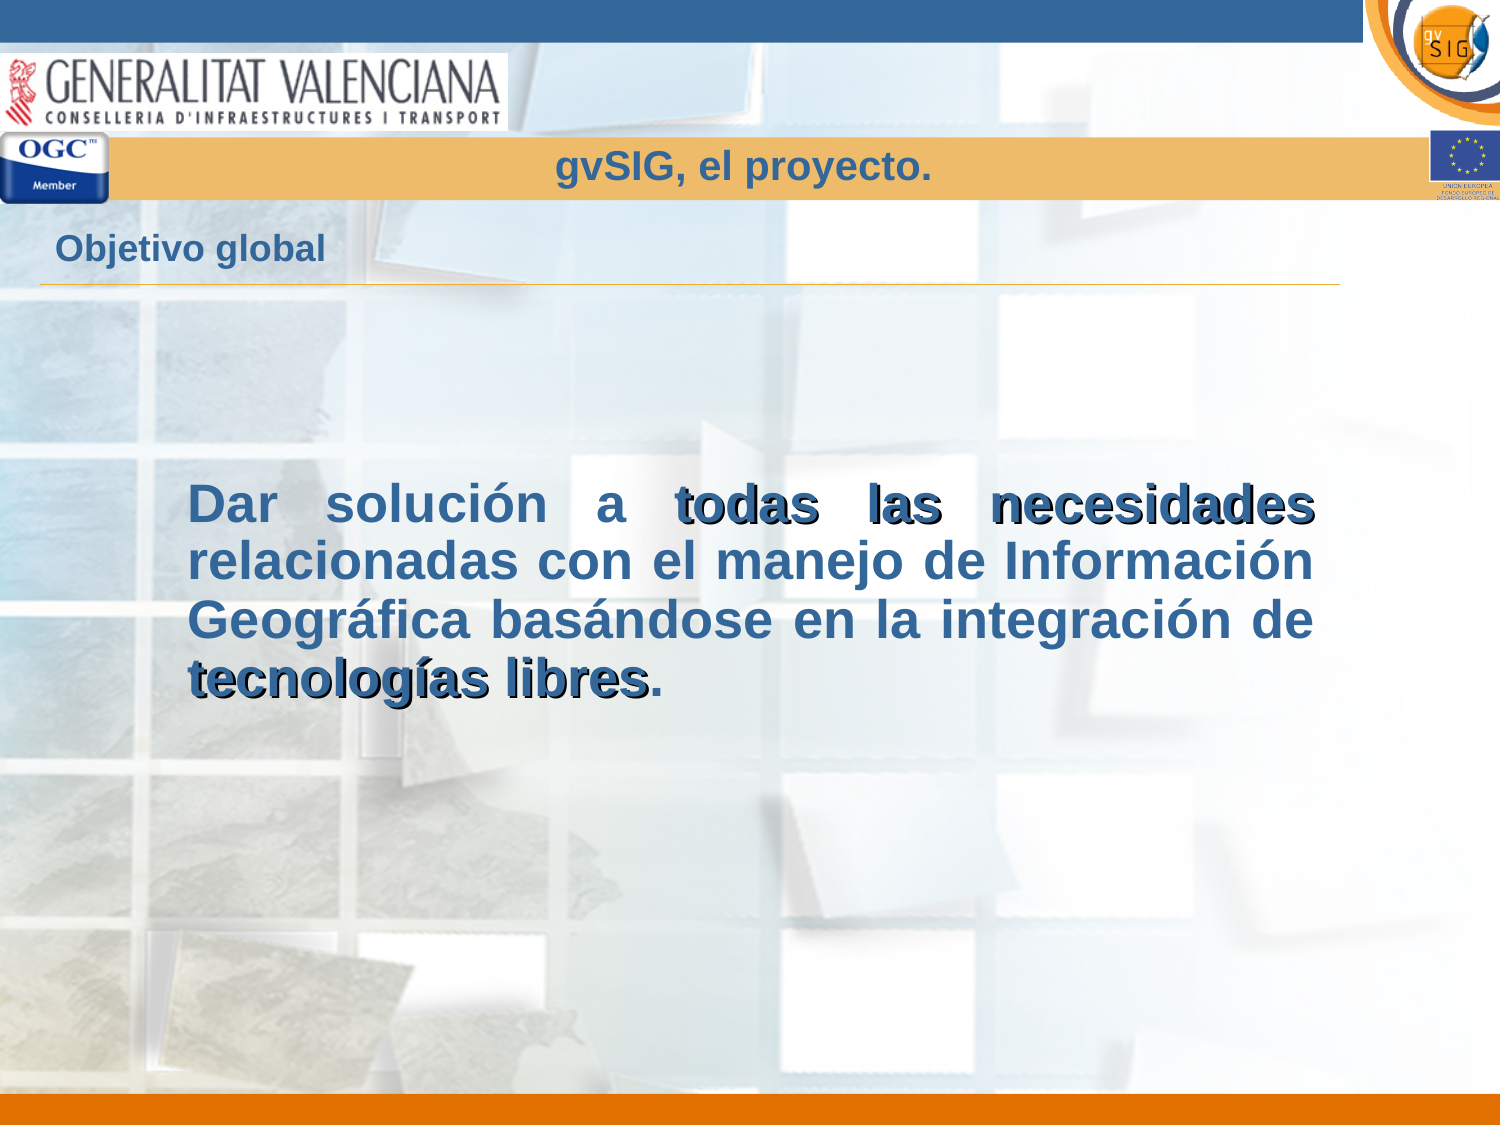

gvSIG, el proyecto.
Objetivo global
Dar solución a todas las necesidades relacionadas con el manejo de Información Geográfica basándose en la integración de tecnologías libres.